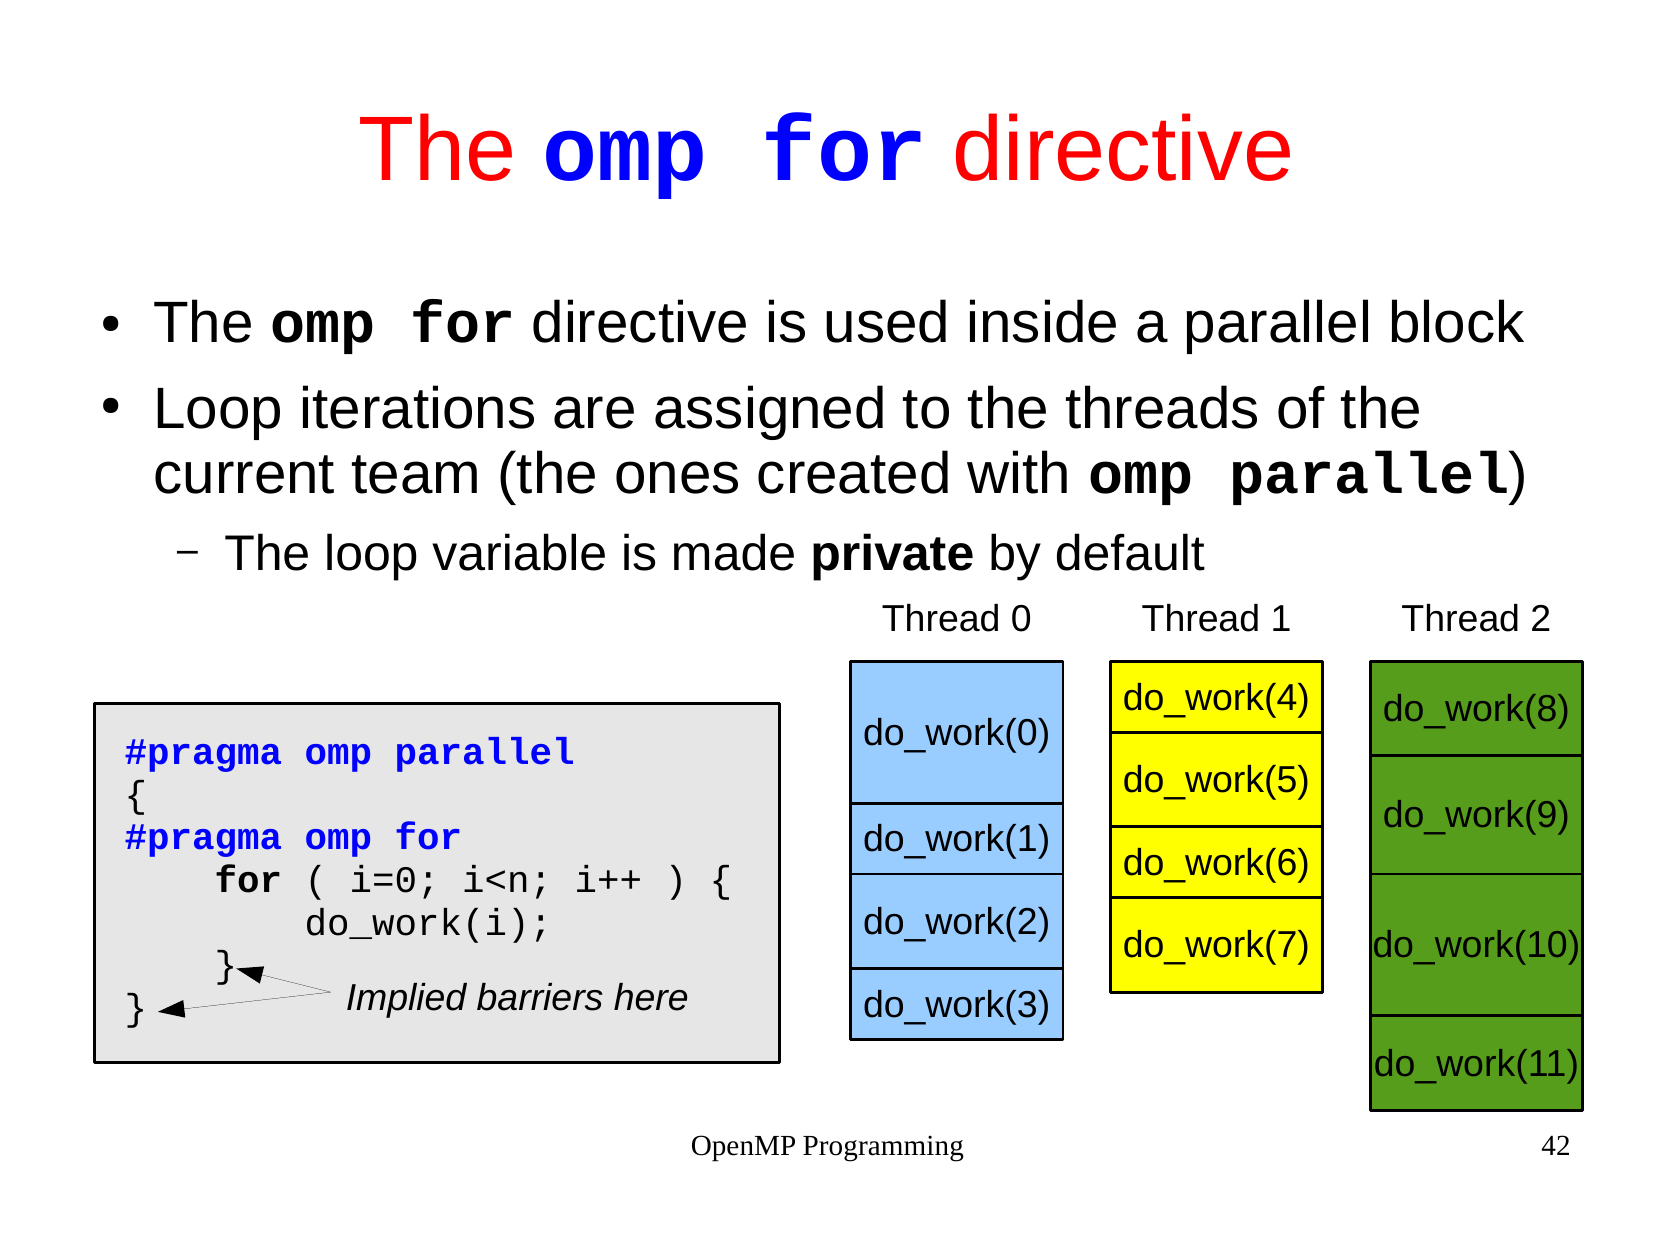

# The omp for directive
The omp for directive is used inside a parallel block
Loop iterations are assigned to the threads of the current team (the ones created with omp parallel)
The loop variable is made private by default
Thread 0
Thread 1
Thread 2
do_work(0)
do_work(4)
do_work(8)
#pragma omp parallel
{
#pragma omp for
 for ( i=0; i<n; i++ ) {
 do_work(i);
 }
}
do_work(5)
do_work(9)
do_work(1)
do_work(6)
do_work(2)
do_work(10)
do_work(7)
Implied barriers here
do_work(3)
do_work(11)
OpenMP Programming
42